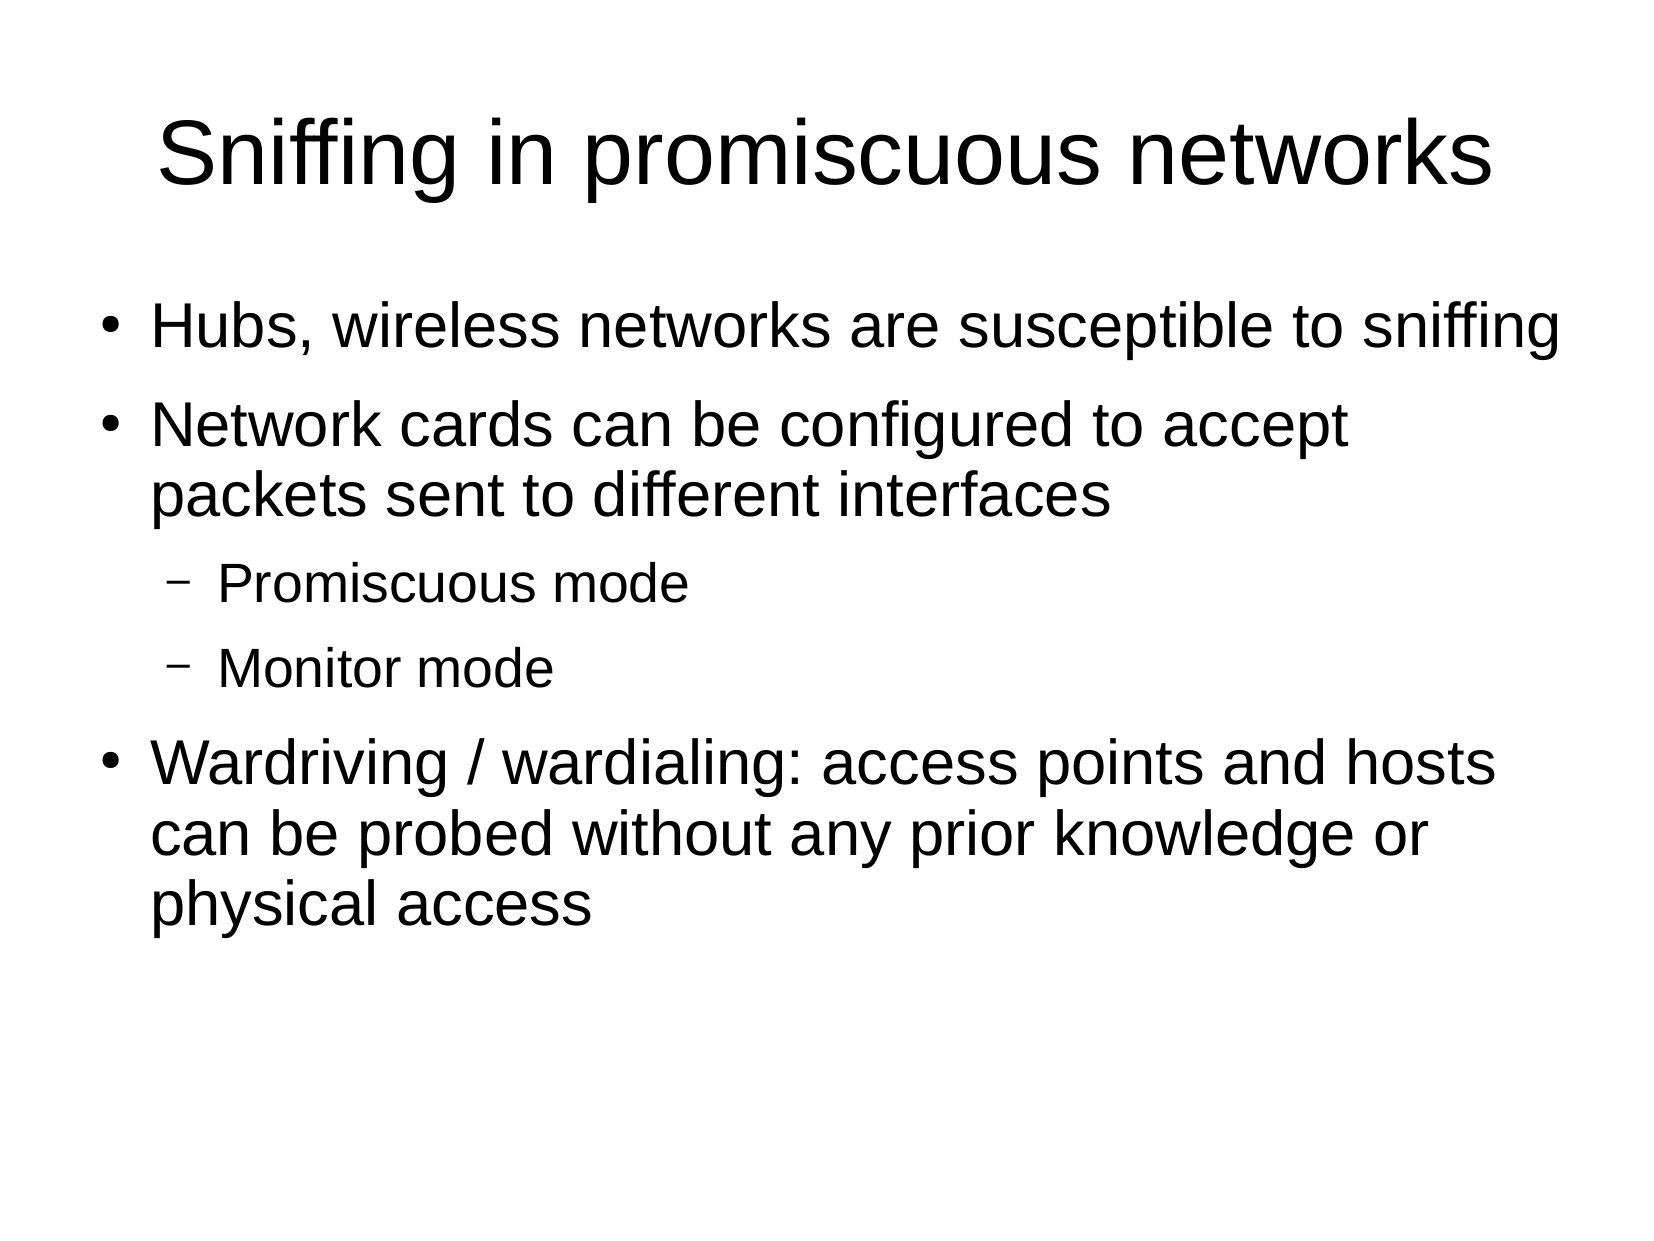

# Sniffing in promiscuous networks
Hubs, wireless networks are susceptible to sniffing
Network cards can be configured to accept packets sent to different interfaces
Promiscuous mode
Monitor mode
Wardriving / wardialing: access points and hosts can be probed without any prior knowledge or physical access